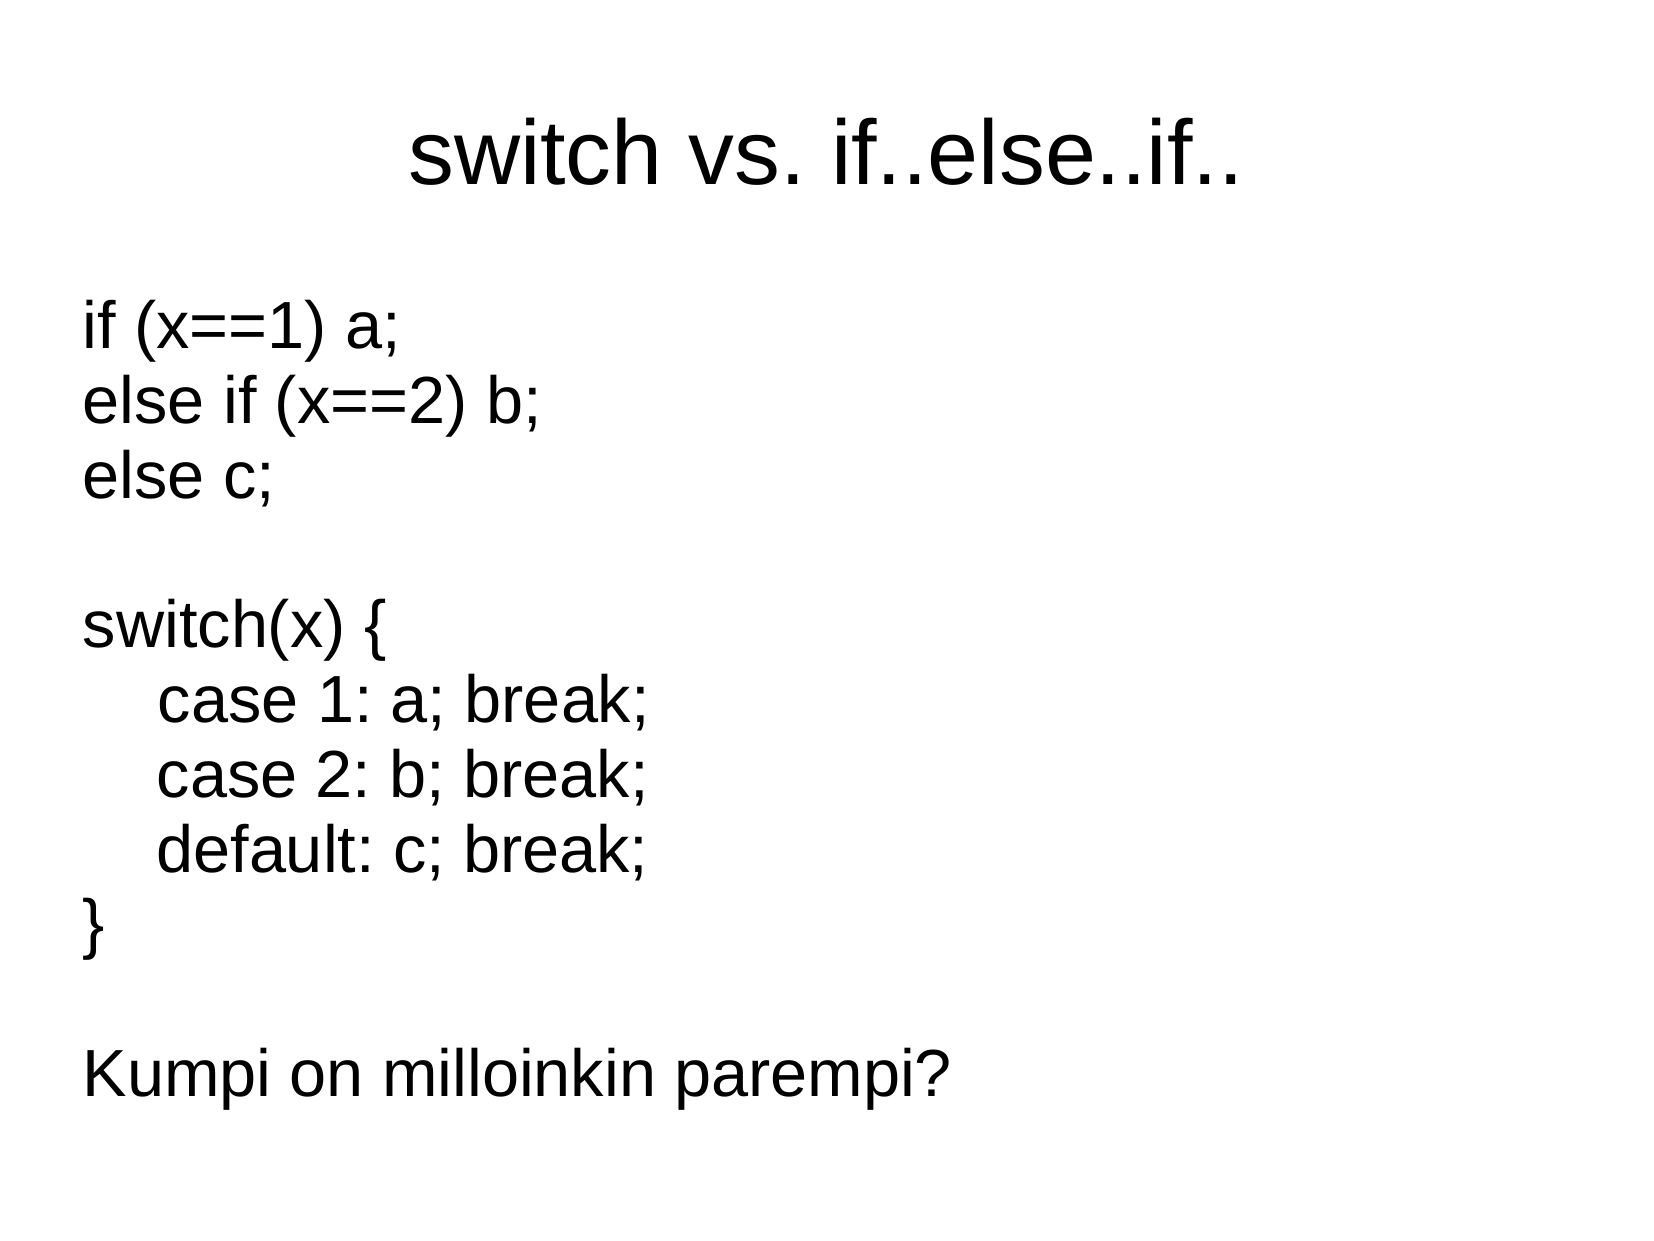

# switch vs. if..else..if..
if (x==1) a;
else if (x==2) b;
else c;
switch(x) {
	case 1: a; break;
 case 2: b; break;
 default: c; break;
}
Kumpi on milloinkin parempi?